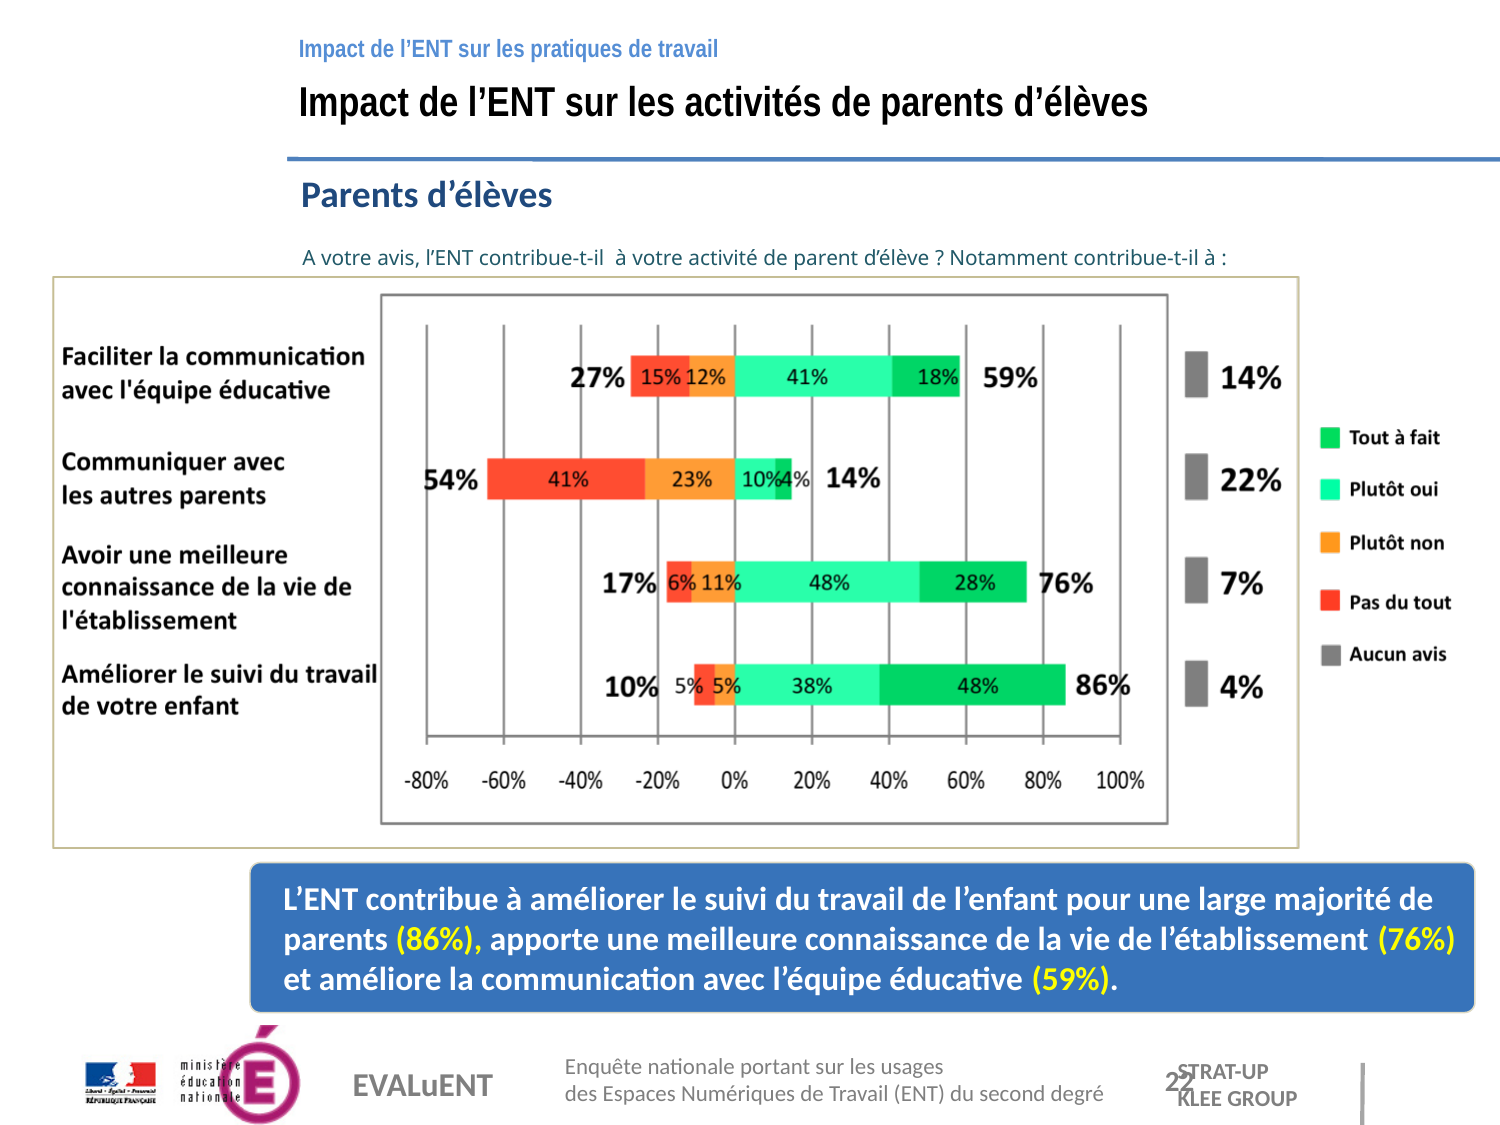

Impact de l’ENT sur les pratiques de travail
Impact de l’ENT sur les activités de parents d’élèves
Parents d’élèves
A votre avis, l’ENT contribue-t-il à votre activité de parent d’élève ? Notamment contribue-t-il à :
L’ENT contribue à améliorer le suivi du travail de l’enfant pour une large majorité de parents (86%), apporte une meilleure connaissance de la vie de l’établissement (76%) et améliore la communication avec l’équipe éducative (59%).